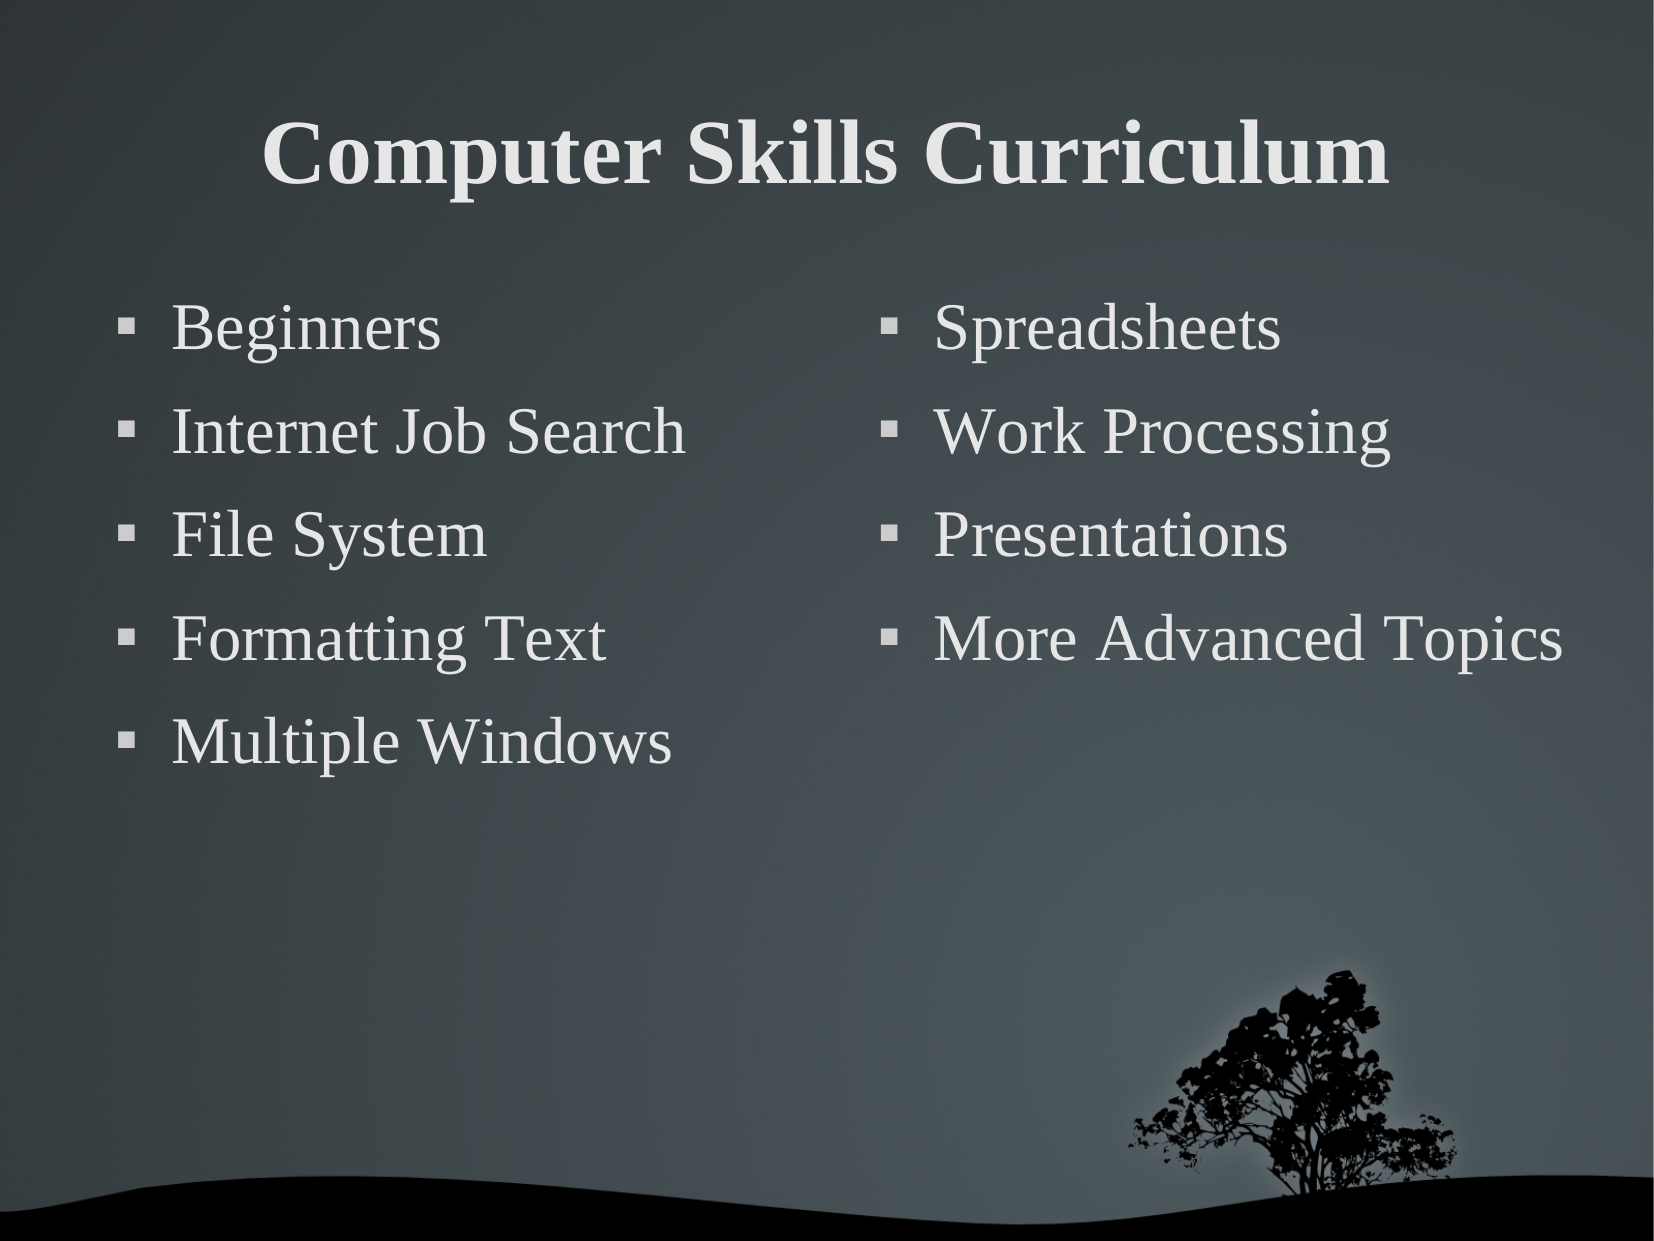

# Computer Skills Curriculum
Beginners
Internet Job Search
File System
Formatting Text
Multiple Windows
Spreadsheets
Work Processing
Presentations
More Advanced Topics